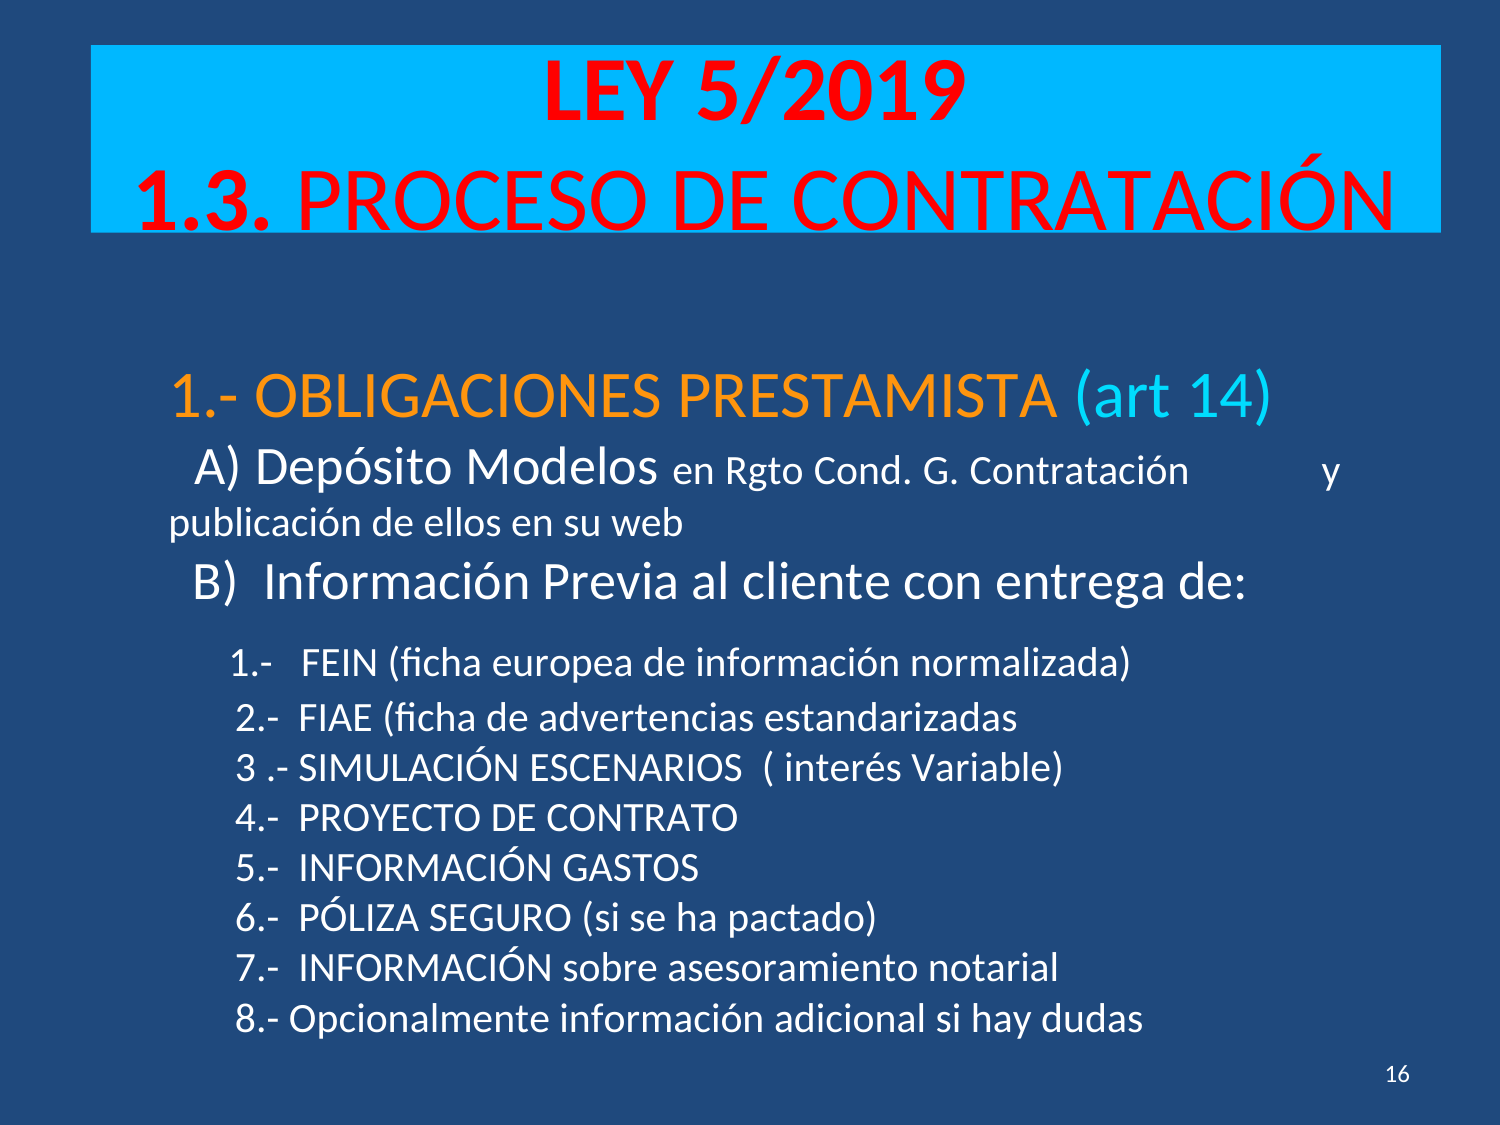

LEY 5/2019
1.3. PROCESO DE CONTRATACIÓN
1.- OBLIGACIONES PRESTAMISTA (art 14)
 A) Depósito Modelos en Rgto Cond. G. Contratación y publicación de ellos en su web
 B) Información Previa al cliente con entrega de:
 1.- FEIN (ficha europea de información normalizada)
 2.- FIAE (ficha de advertencias estandarizadas
 3 .- SIMULACIÓN ESCENARIOS ( interés Variable)
 4.- PROYECTO DE CONTRATO
 5.- INFORMACIÓN GASTOS
 6.- PÓLIZA SEGURO (si se ha pactado)
 7.- INFORMACIÓN sobre asesoramiento notarial
 8.- Opcionalmente información adicional si hay dudas